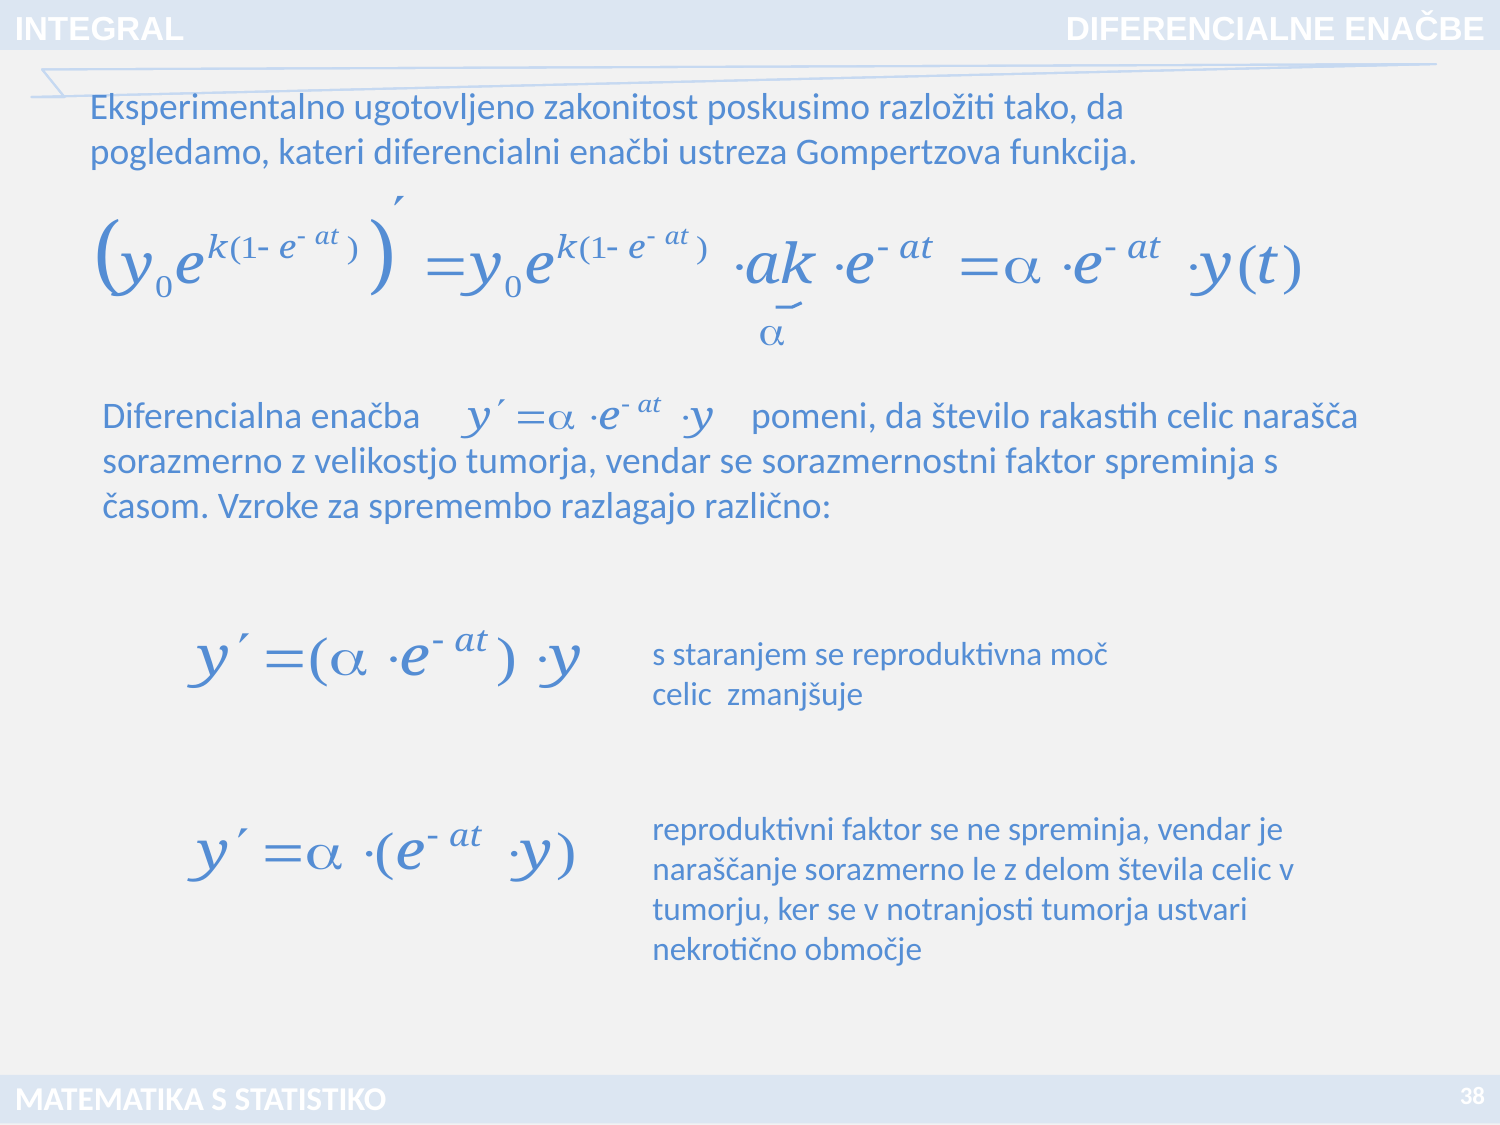

INTEGRAL
DIFERENCIALNE ENAČBE
Eksperimentalno ugotovljeno zakonitost poskusimo razložiti tako, da pogledamo, kateri diferencialni enačbi ustreza Gompertzova funkcija.
a
Diferencialna enačba pomeni, da število rakastih celic narašča sorazmerno z velikostjo tumorja, vendar se sorazmernostni faktor spreminja s časom. Vzroke za spremembo razlagajo različno:
s staranjem se reproduktivna moč celic zmanjšuje
reproduktivni faktor se ne spreminja, vendar je naraščanje sorazmerno le z delom števila celic v tumorju, ker se v notranjosti tumorja ustvari nekrotično območje
MATEMATIKA S STATISTIKO